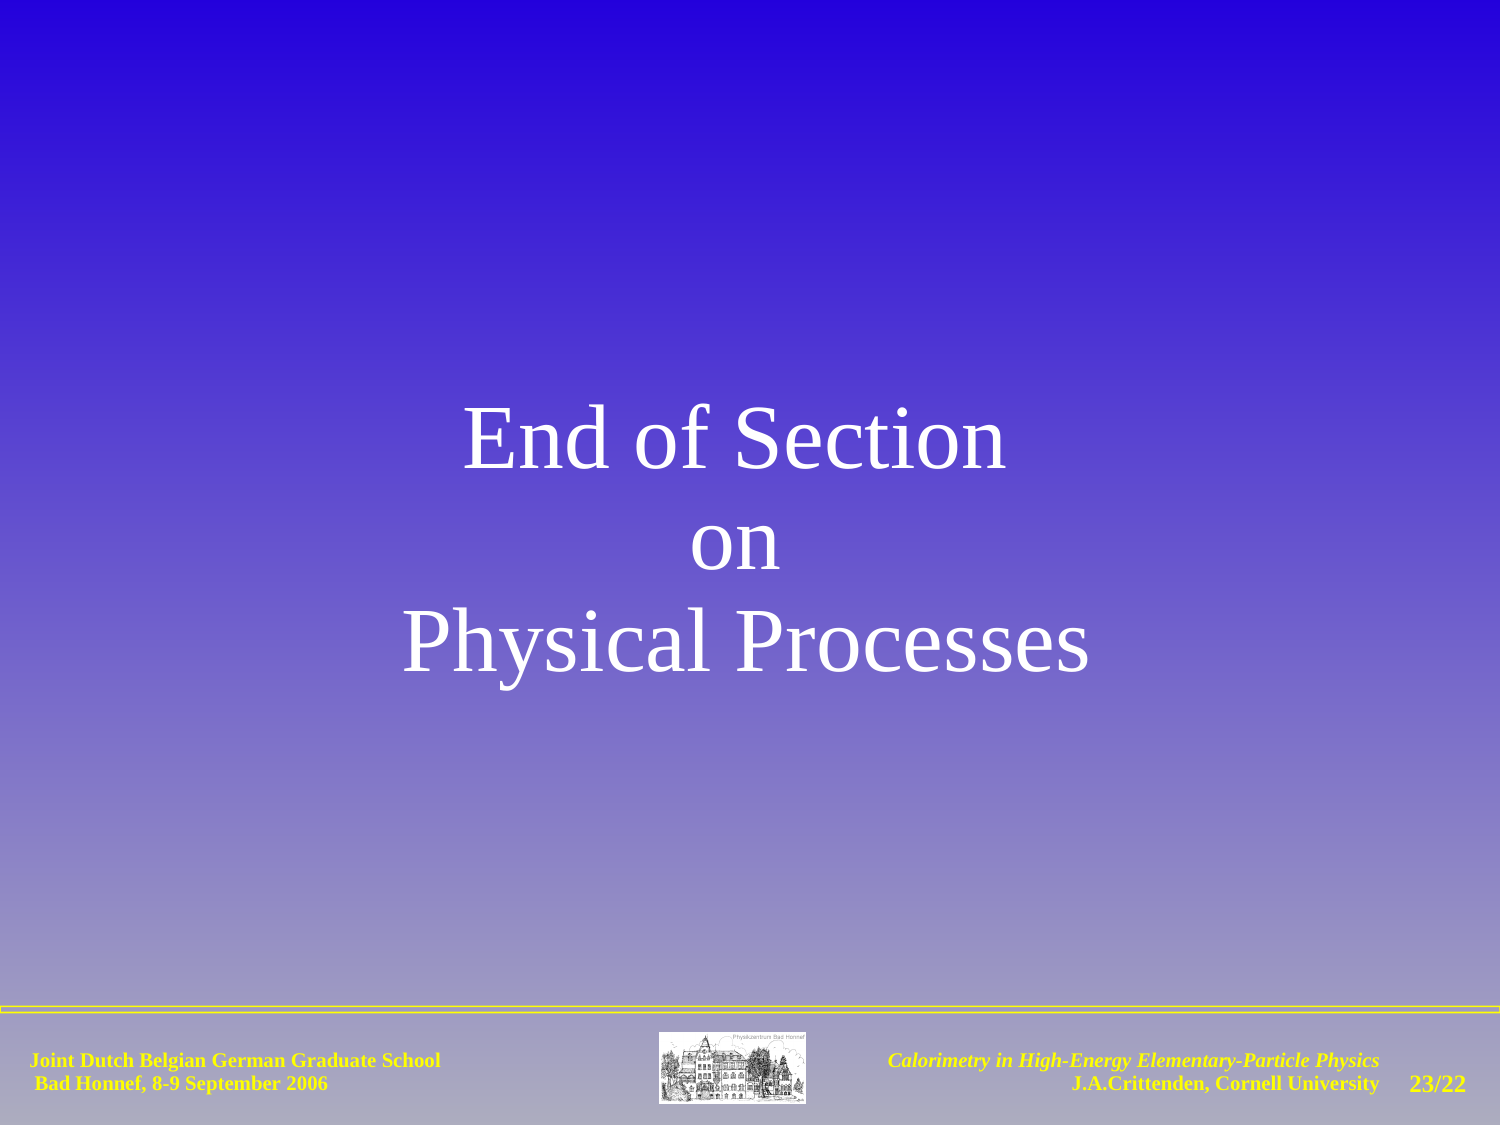

# End of Section on Physical Processes